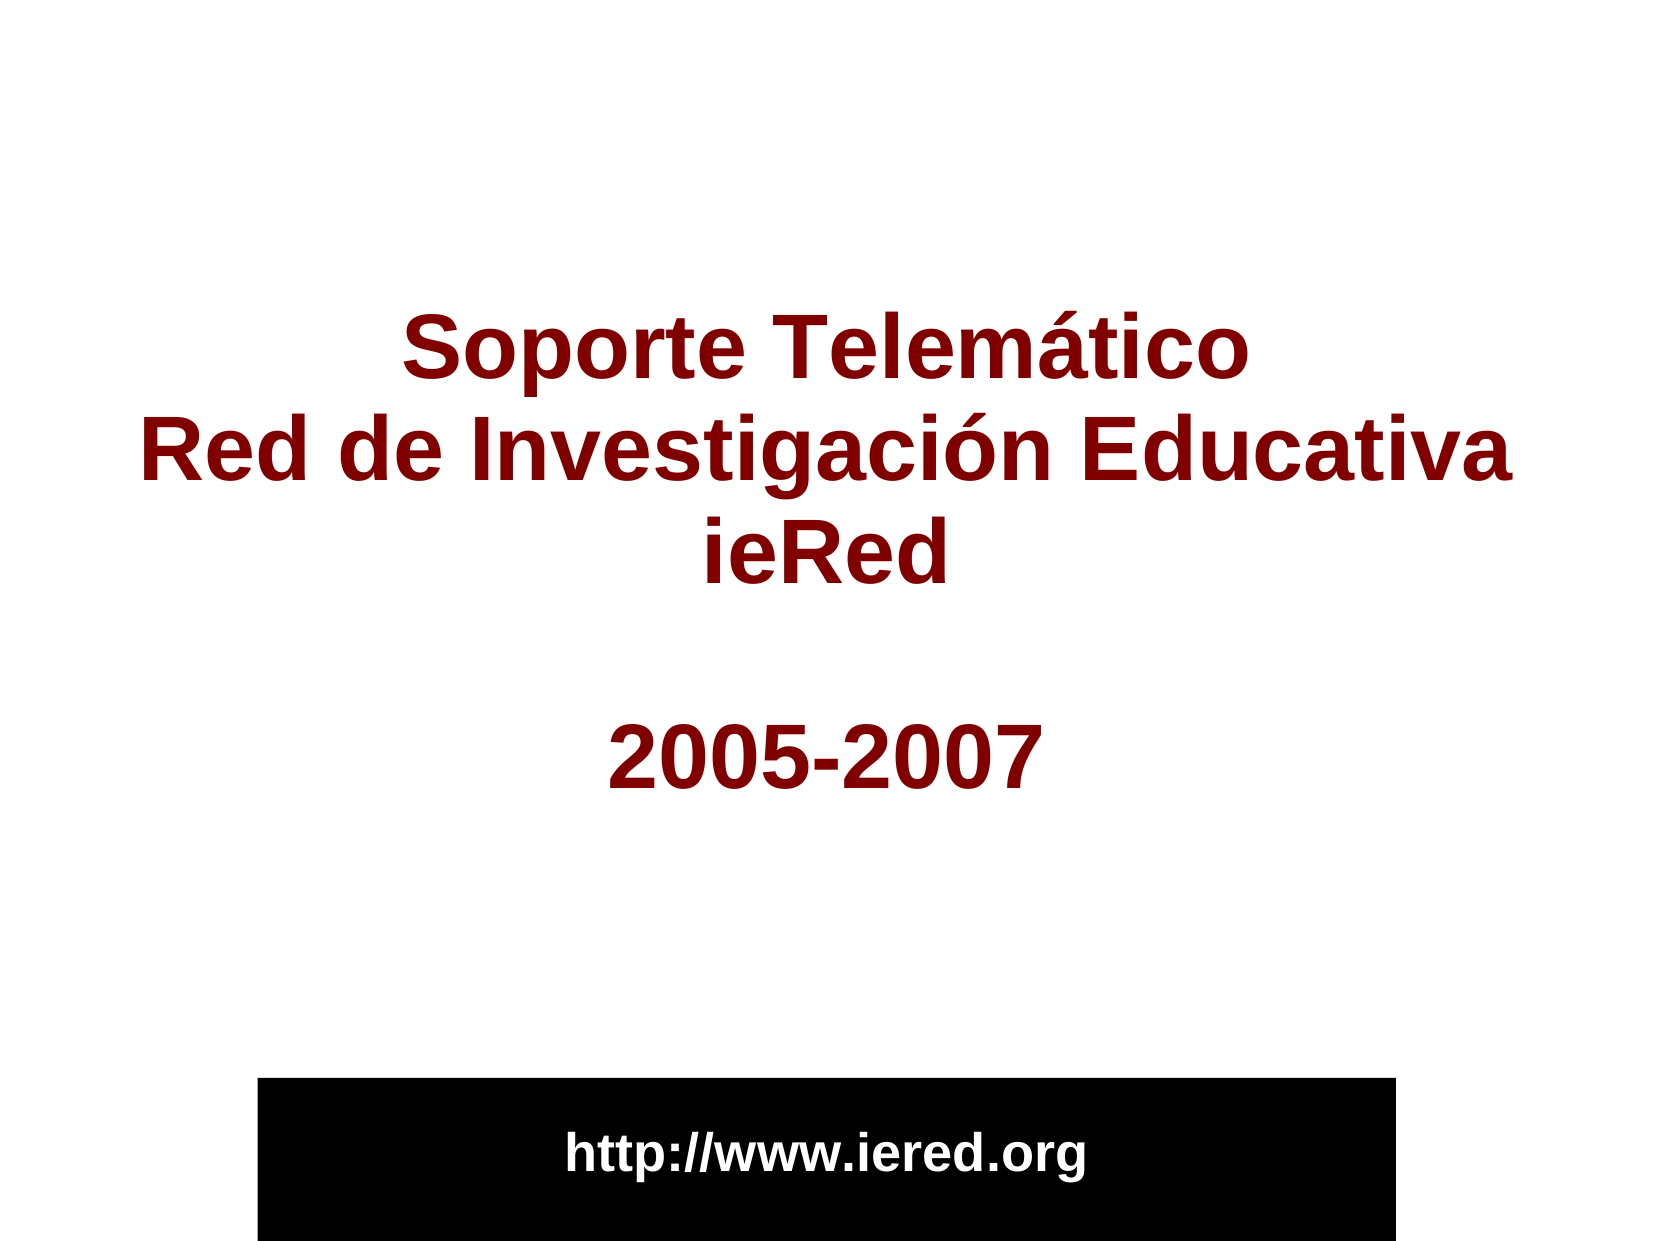

# Soporte Telemático Red de Investigación Educativa ieRed 2005-2007
http://www.iered.org